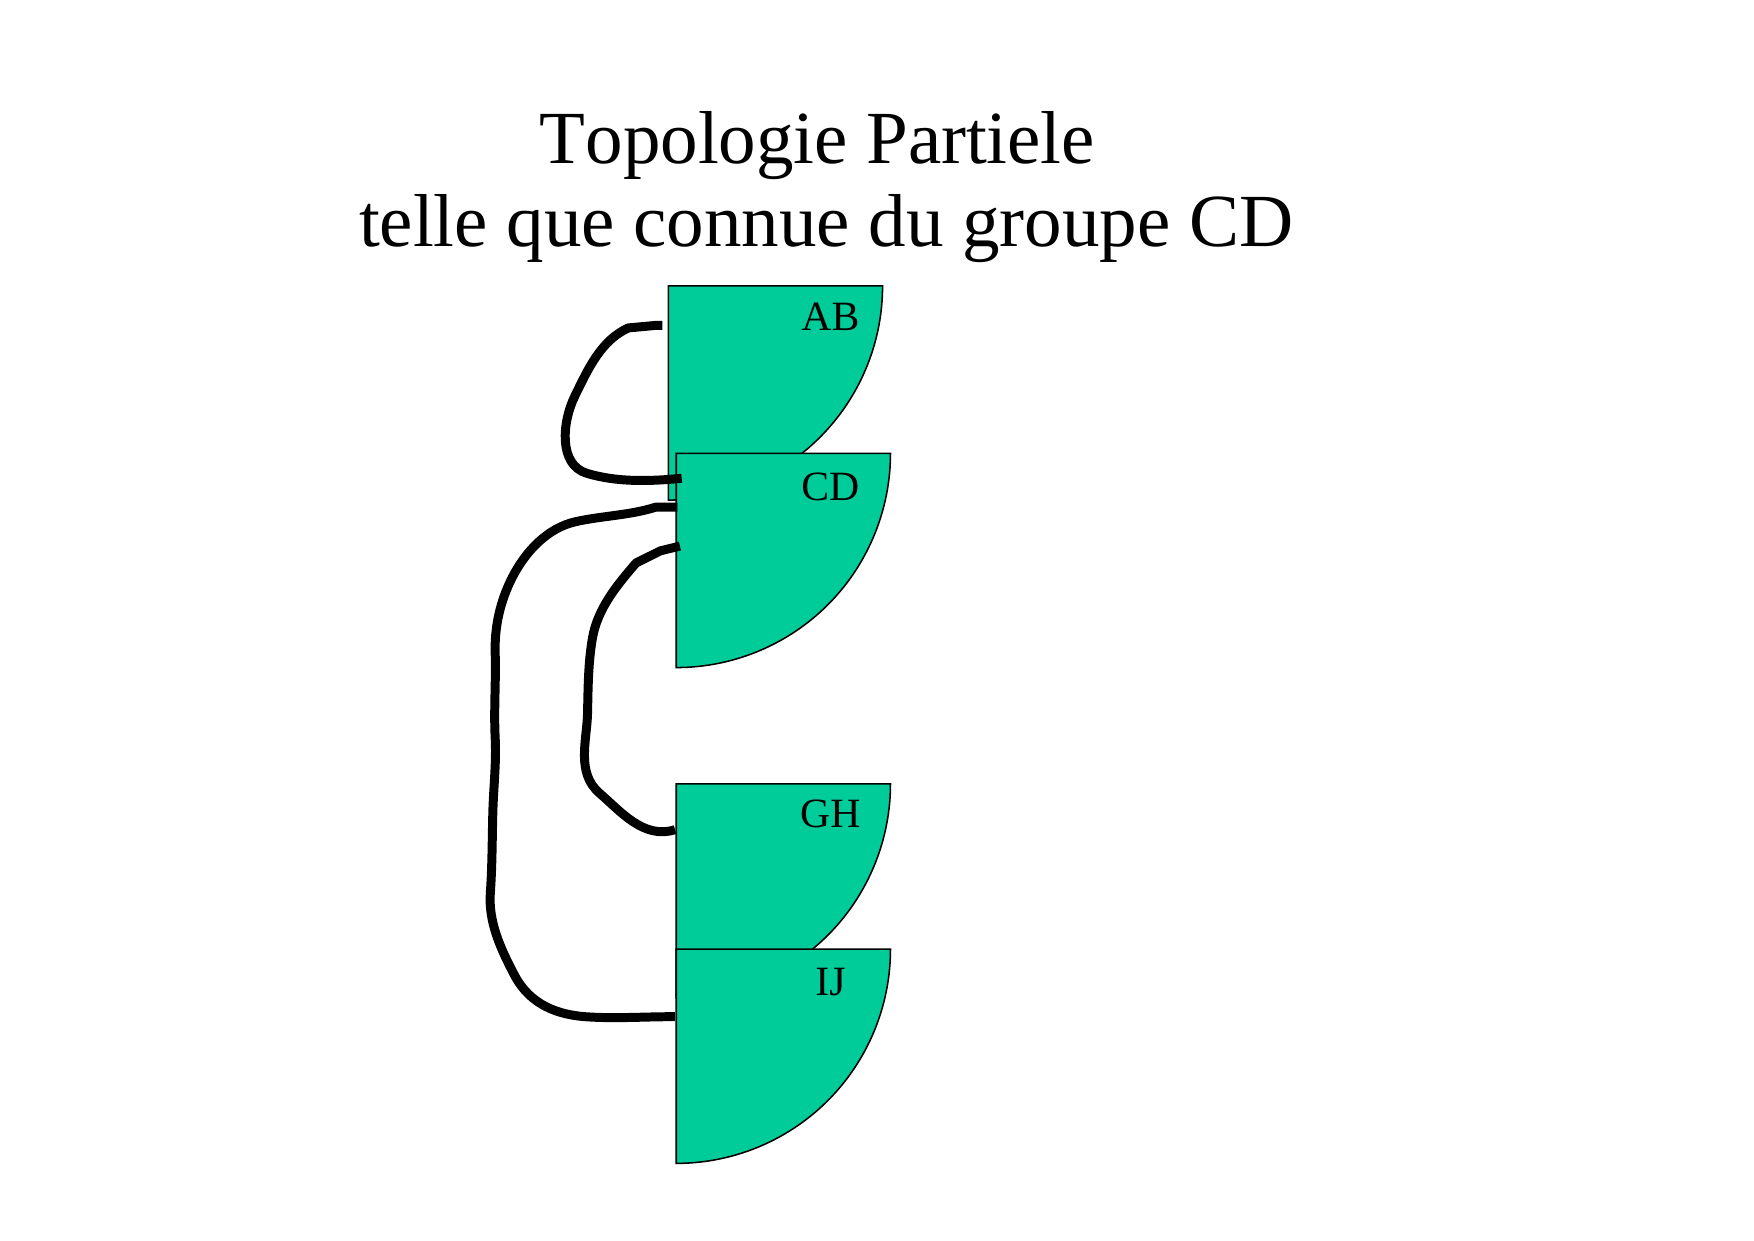

Topologie Partiele
telle que connue du groupe CD
AB
CD
GH
IJ